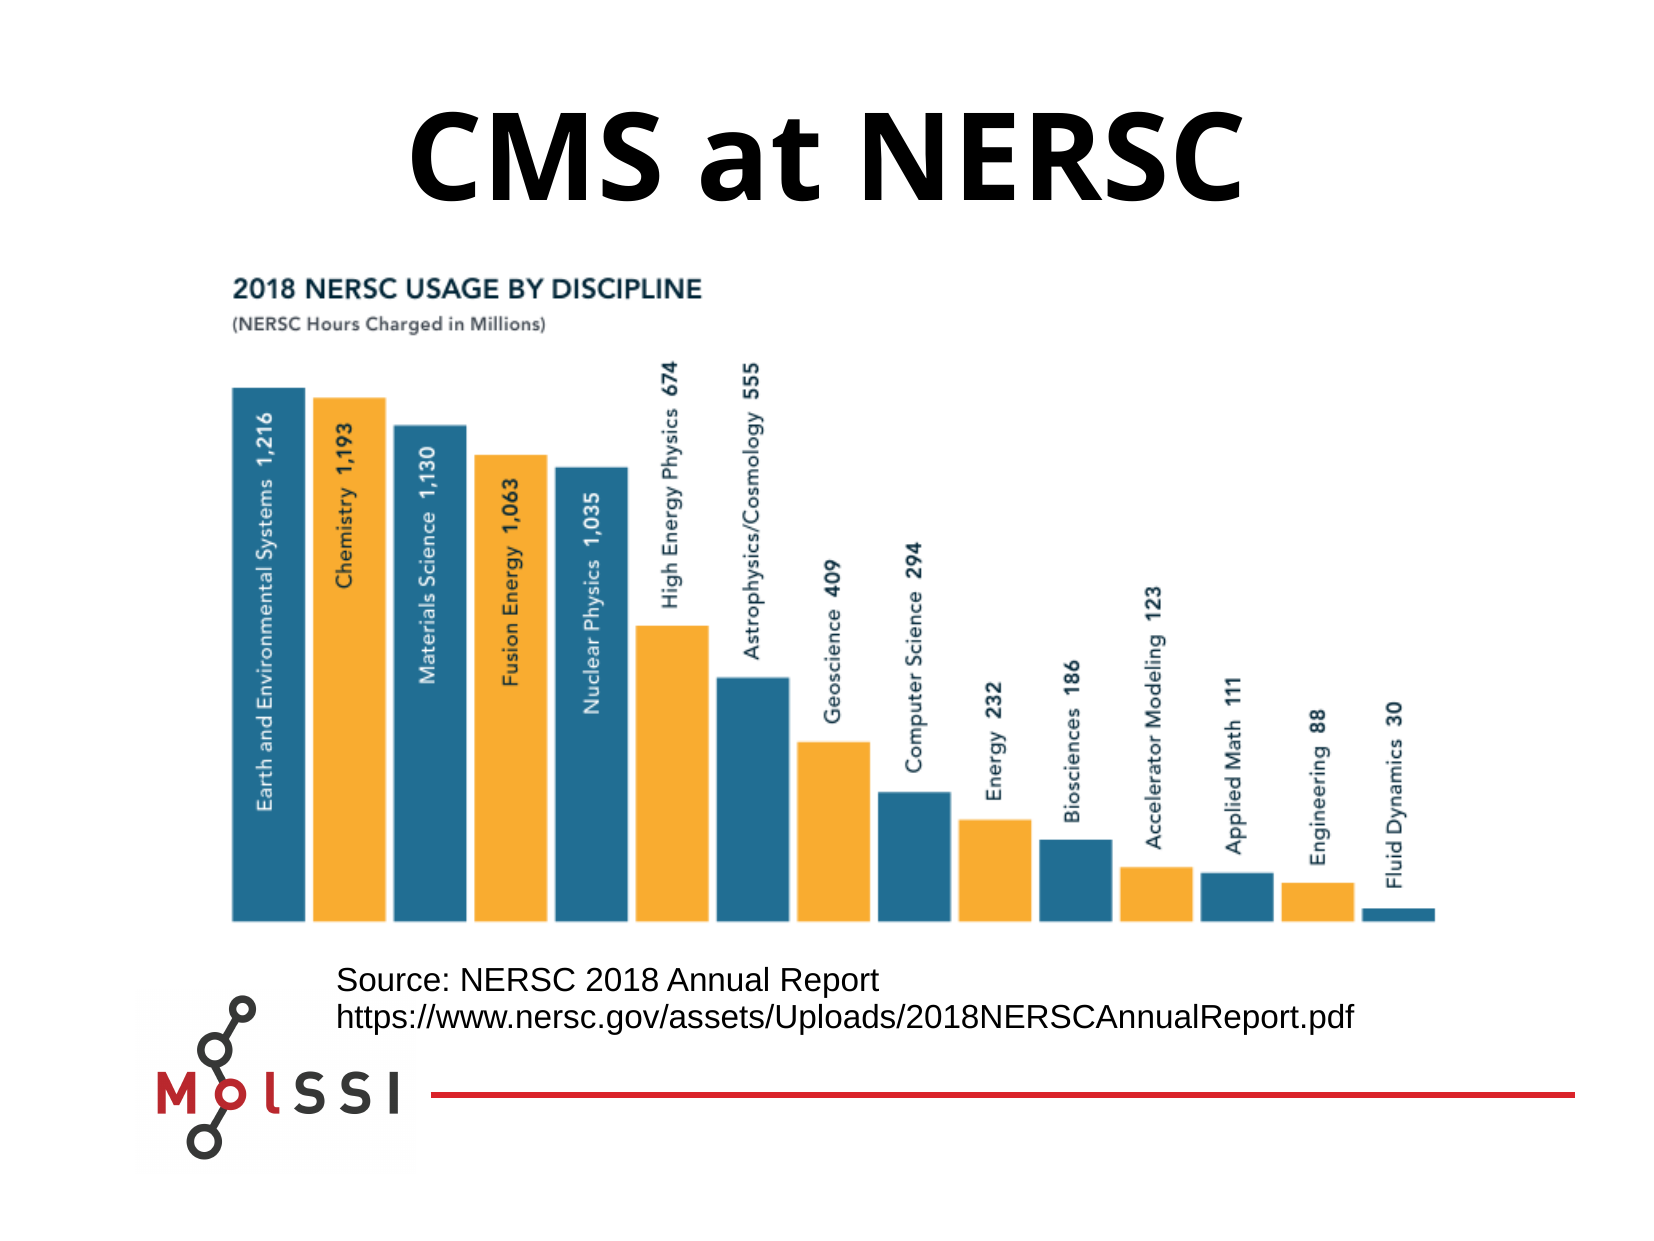

# CMS at NERSC
Source: NERSC 2018 Annual Report
https://www.nersc.gov/assets/Uploads/2018NERSCAnnualReport.pdf